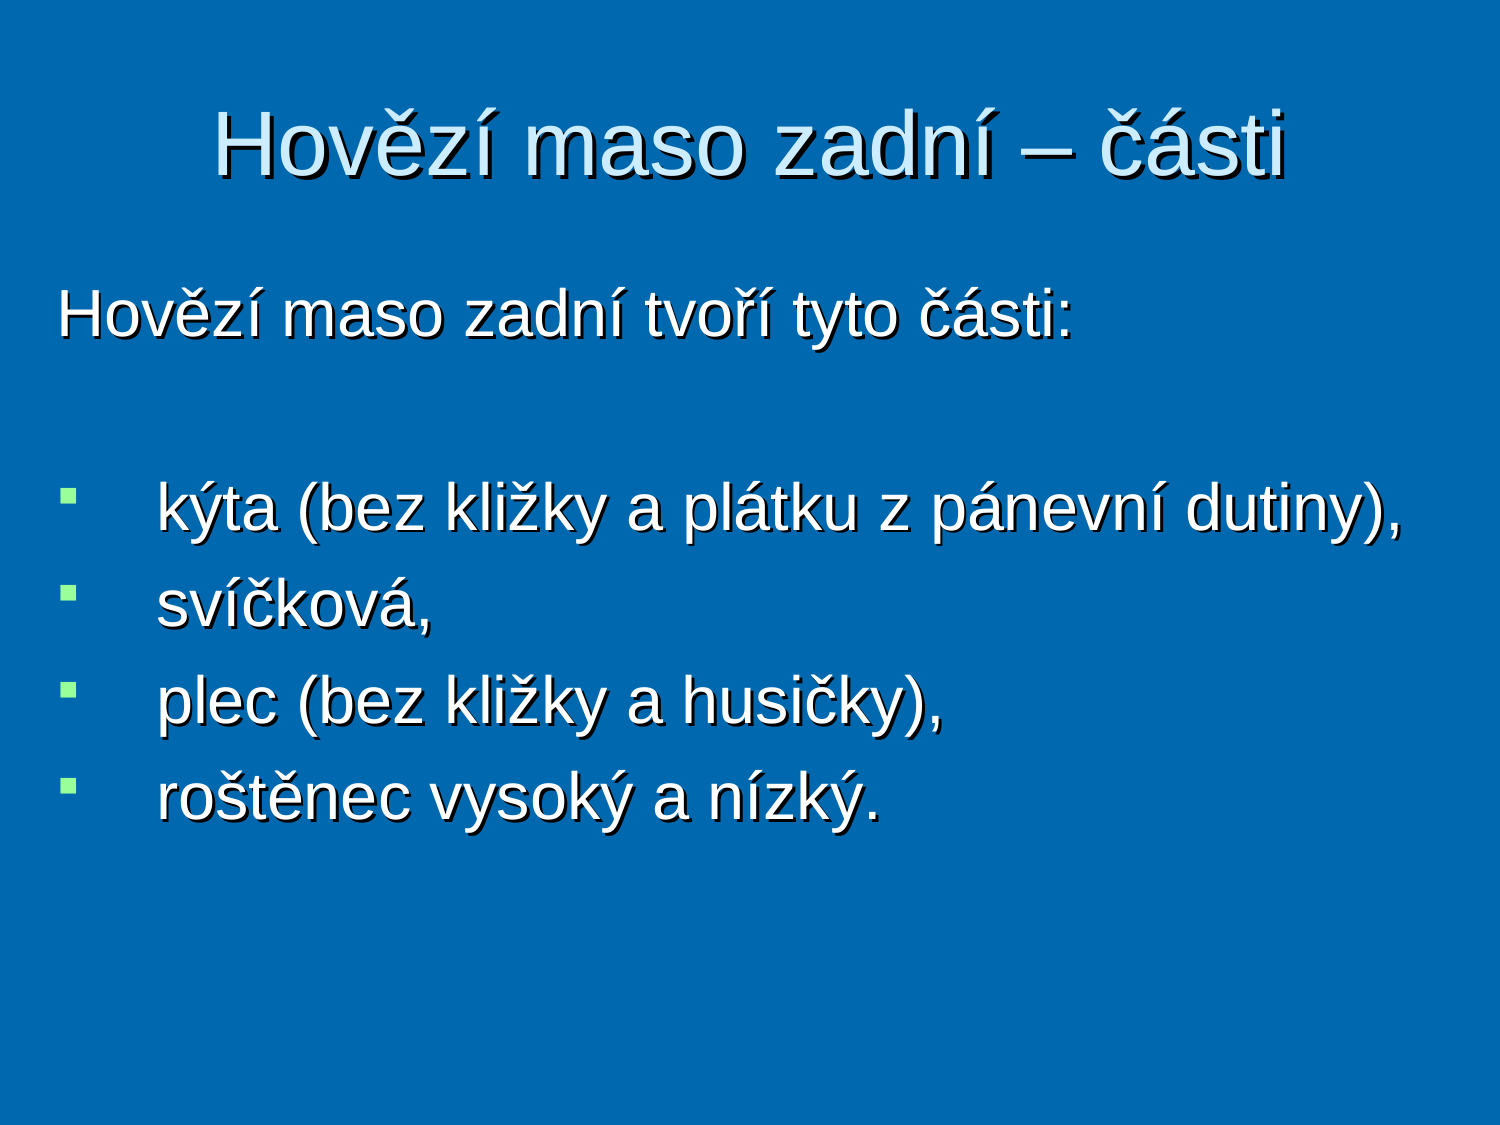

# Hovězí maso zadní – části
Hovězí maso zadní tvoří tyto části:
kýta (bez kližky a plátku z pánevní dutiny),
svíčková,
plec (bez kližky a husičky),
roštěnec vysoký a nízký.